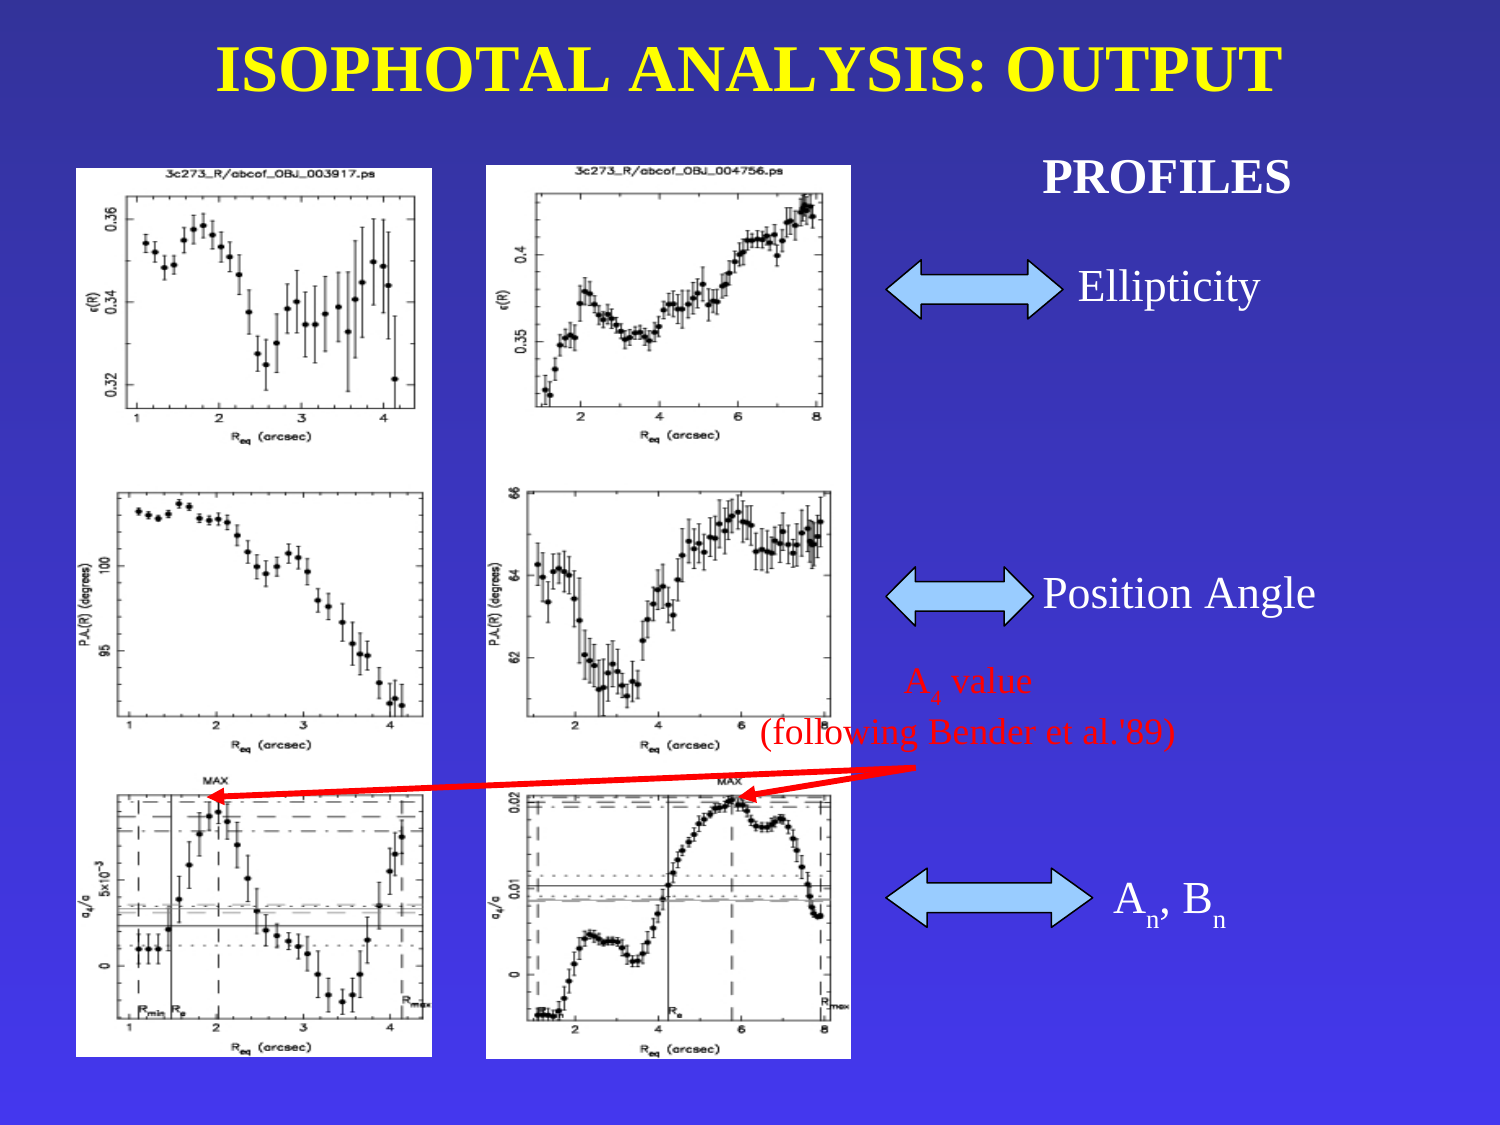

ISOPHOTAL ANALYSIS: OUTPUT
PROFILES
Ellipticity
Position Angle
A4 value
(following Bender et al.'89)‏
An, Bn